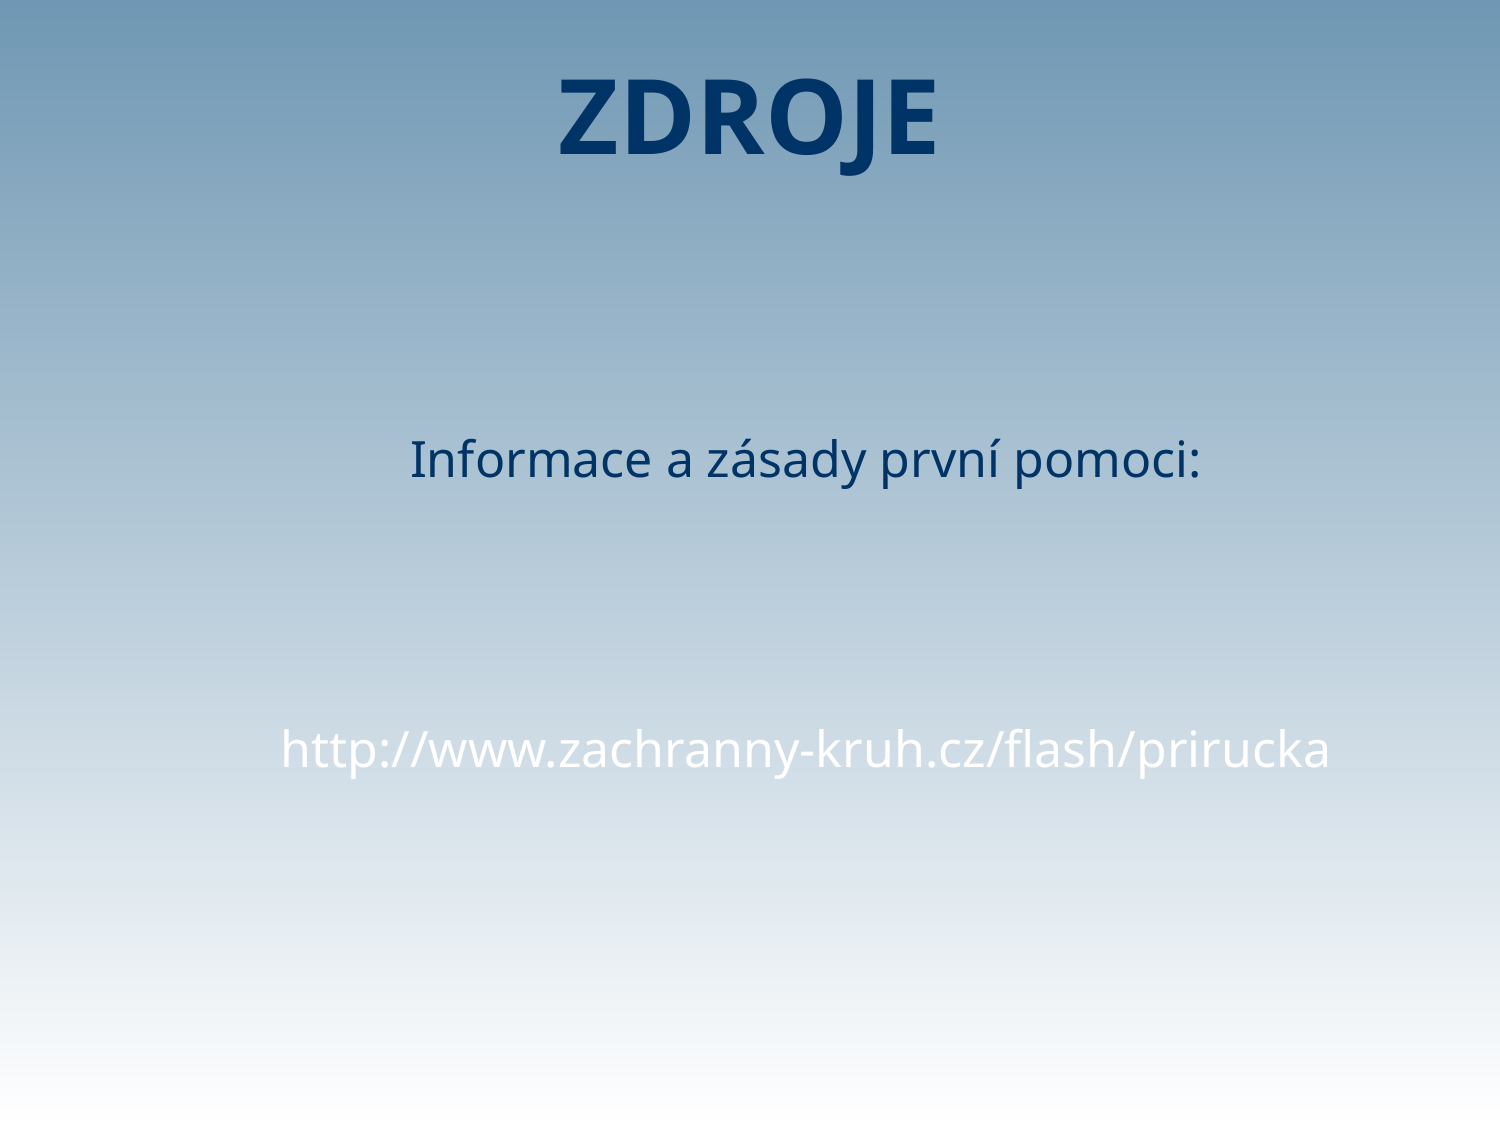

# ZDROJE
Informace a zásady první pomoci:
http://www.zachranny-kruh.cz/flash/prirucka